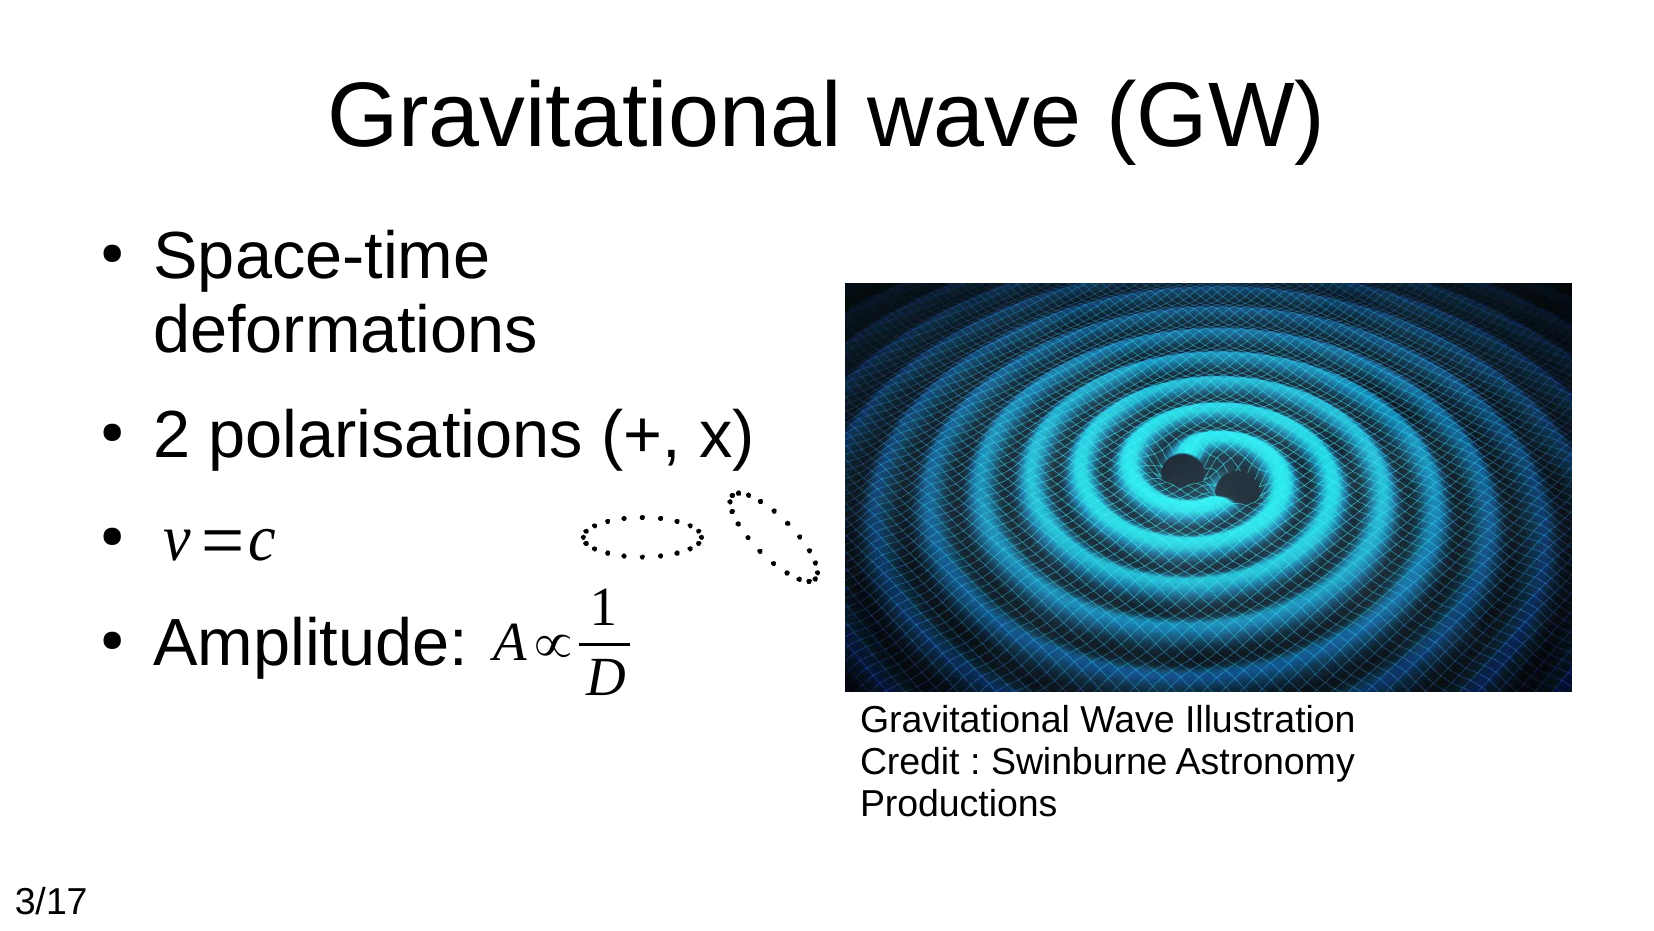

Gravitational wave (GW)
# Space-time deformations
2 polarisations (+, x)
Amplitude:
Gravitational Wave Illustration
Credit : Swinburne Astronomy Productions
3/17